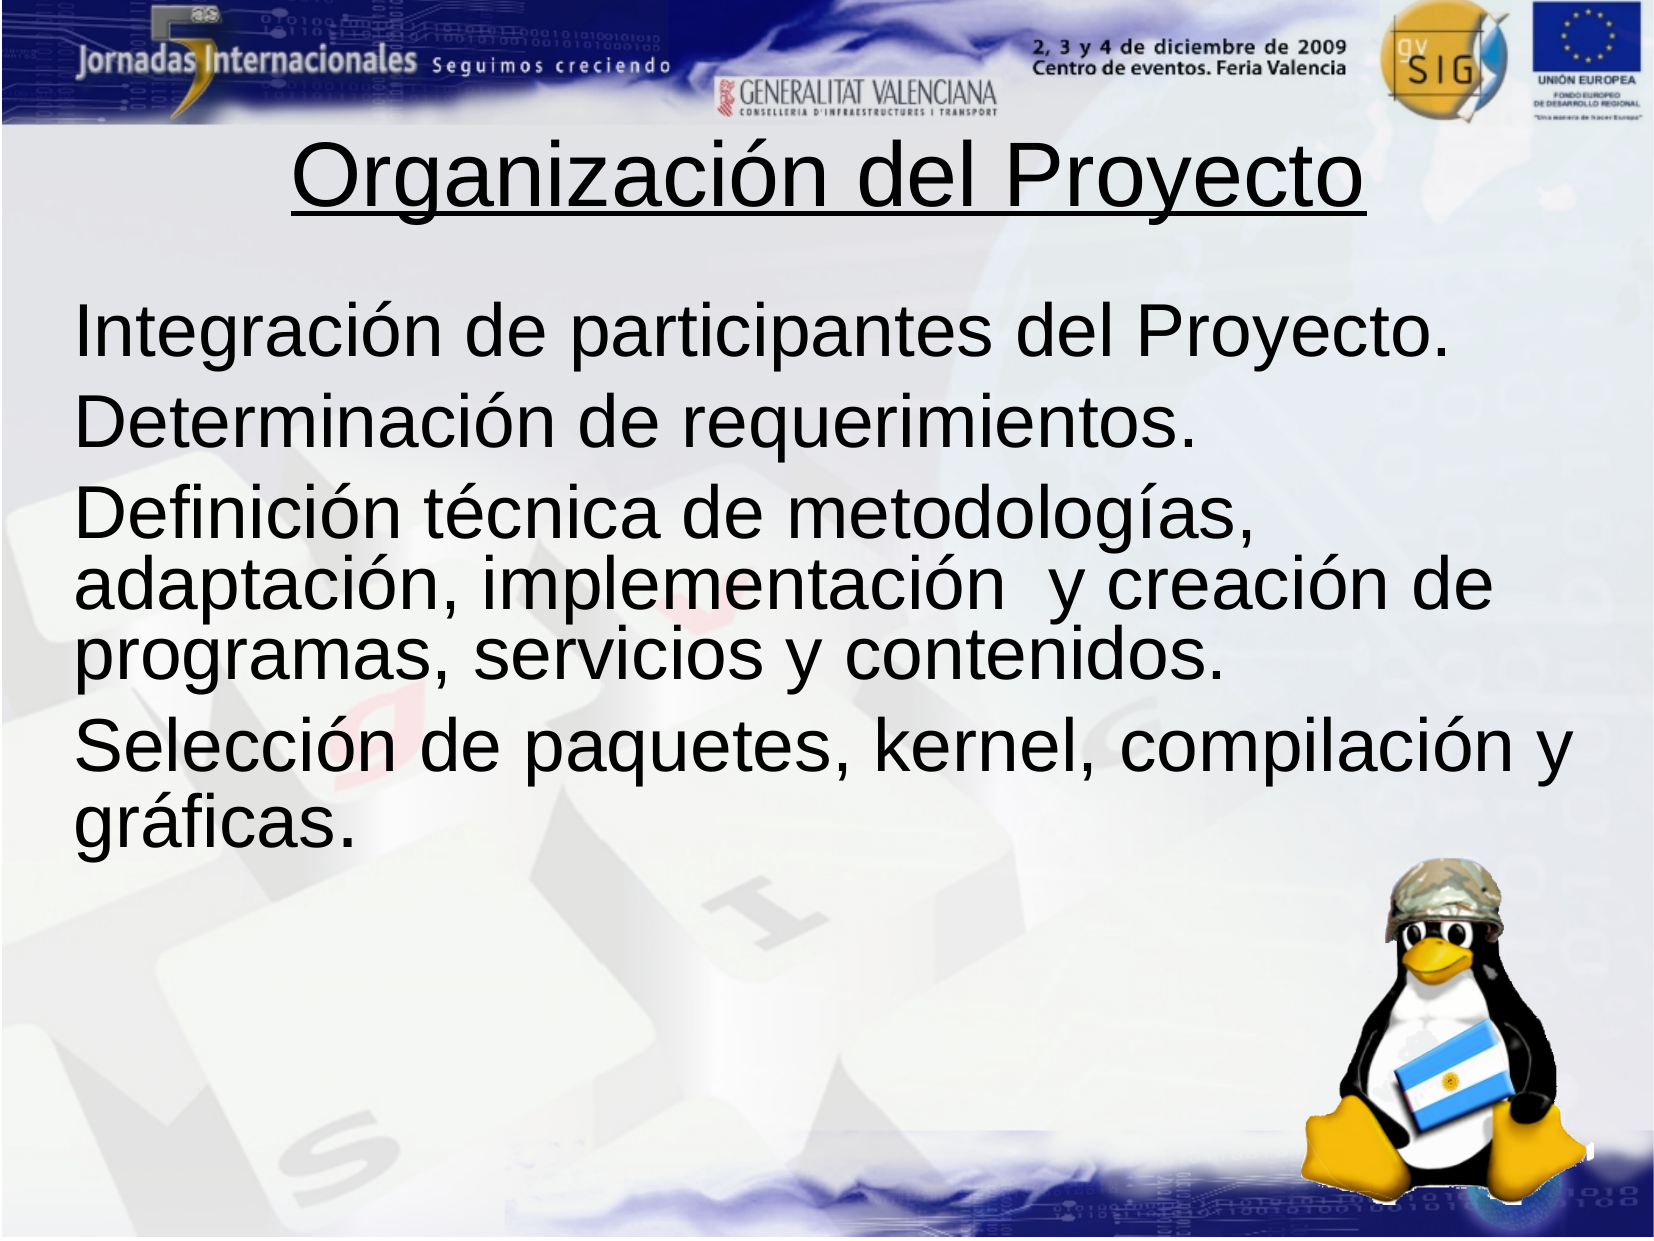

# Organización del Proyecto
Integración de participantes del Proyecto.
Determinación de requerimientos.
Definición técnica de metodologías, adaptación, implementación y creación de programas, servicios y contenidos.
Selección de paquetes, kernel, compilación y gráficas.